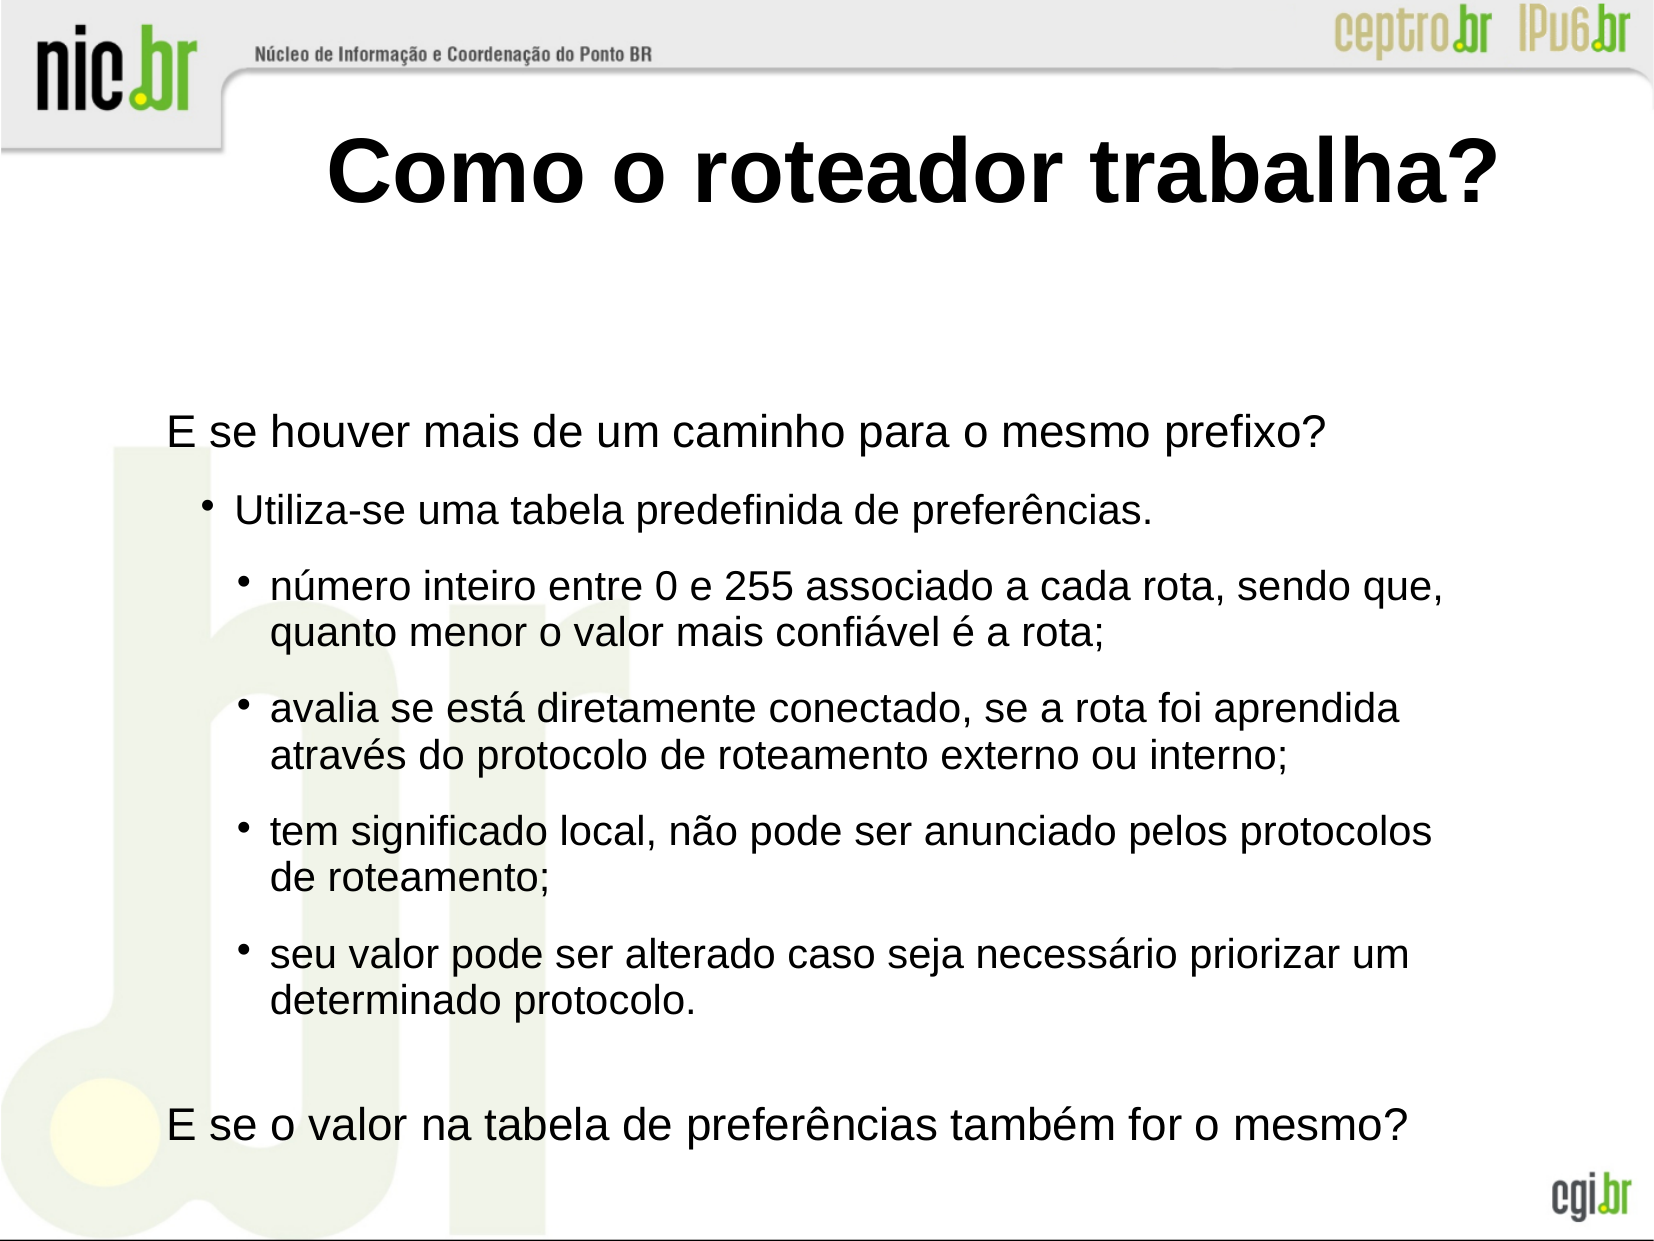

Como o roteador trabalha?
E se houver mais de um caminho para o mesmo prefixo?
Utiliza-se uma tabela predefinida de preferências.
número inteiro entre 0 e 255 associado a cada rota, sendo que, quanto menor o valor mais confiável é a rota;
avalia se está diretamente conectado, se a rota foi aprendida através do protocolo de roteamento externo ou interno;
tem significado local, não pode ser anunciado pelos protocolos de roteamento;
seu valor pode ser alterado caso seja necessário priorizar um determinado protocolo.
E se o valor na tabela de preferências também for o mesmo?